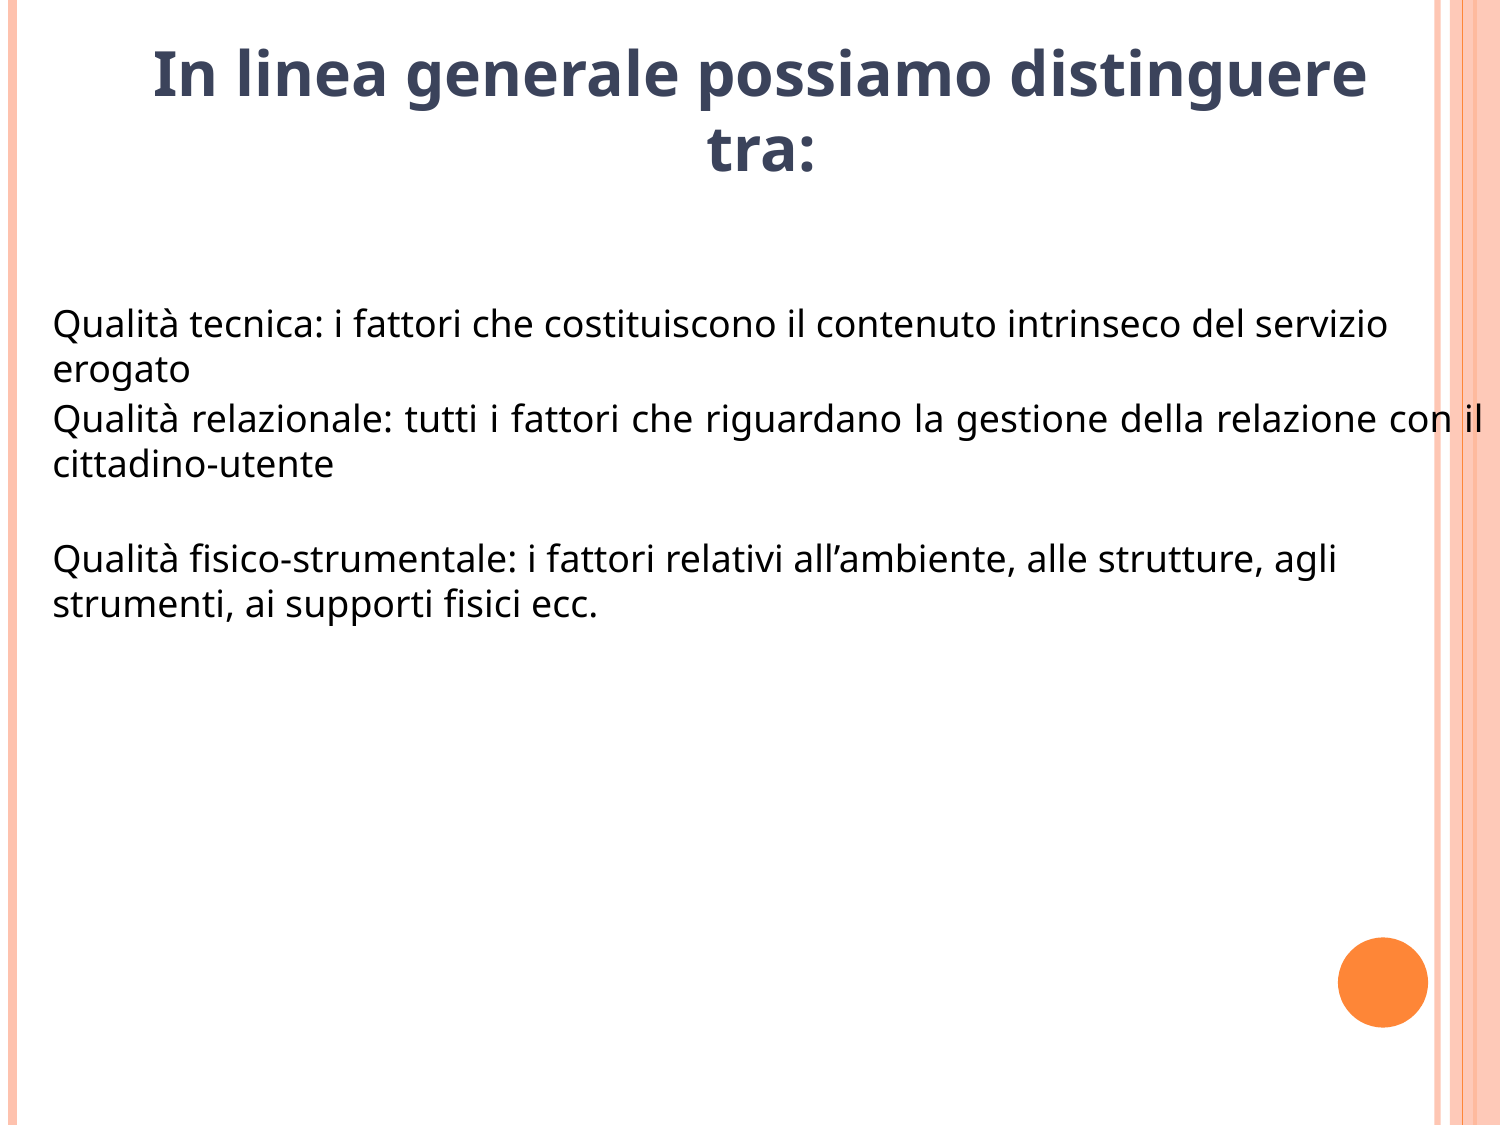

In linea generale possiamo distinguere tra:
Qualità tecnica: i fattori che costituiscono il contenuto intrinseco del servizio erogato
Qualità relazionale: tutti i fattori che riguardano la gestione della relazione con il cittadino-utente
Qualità fisico-strumentale: i fattori relativi all’ambiente, alle strutture, agli strumenti, ai supporti fisici ecc.